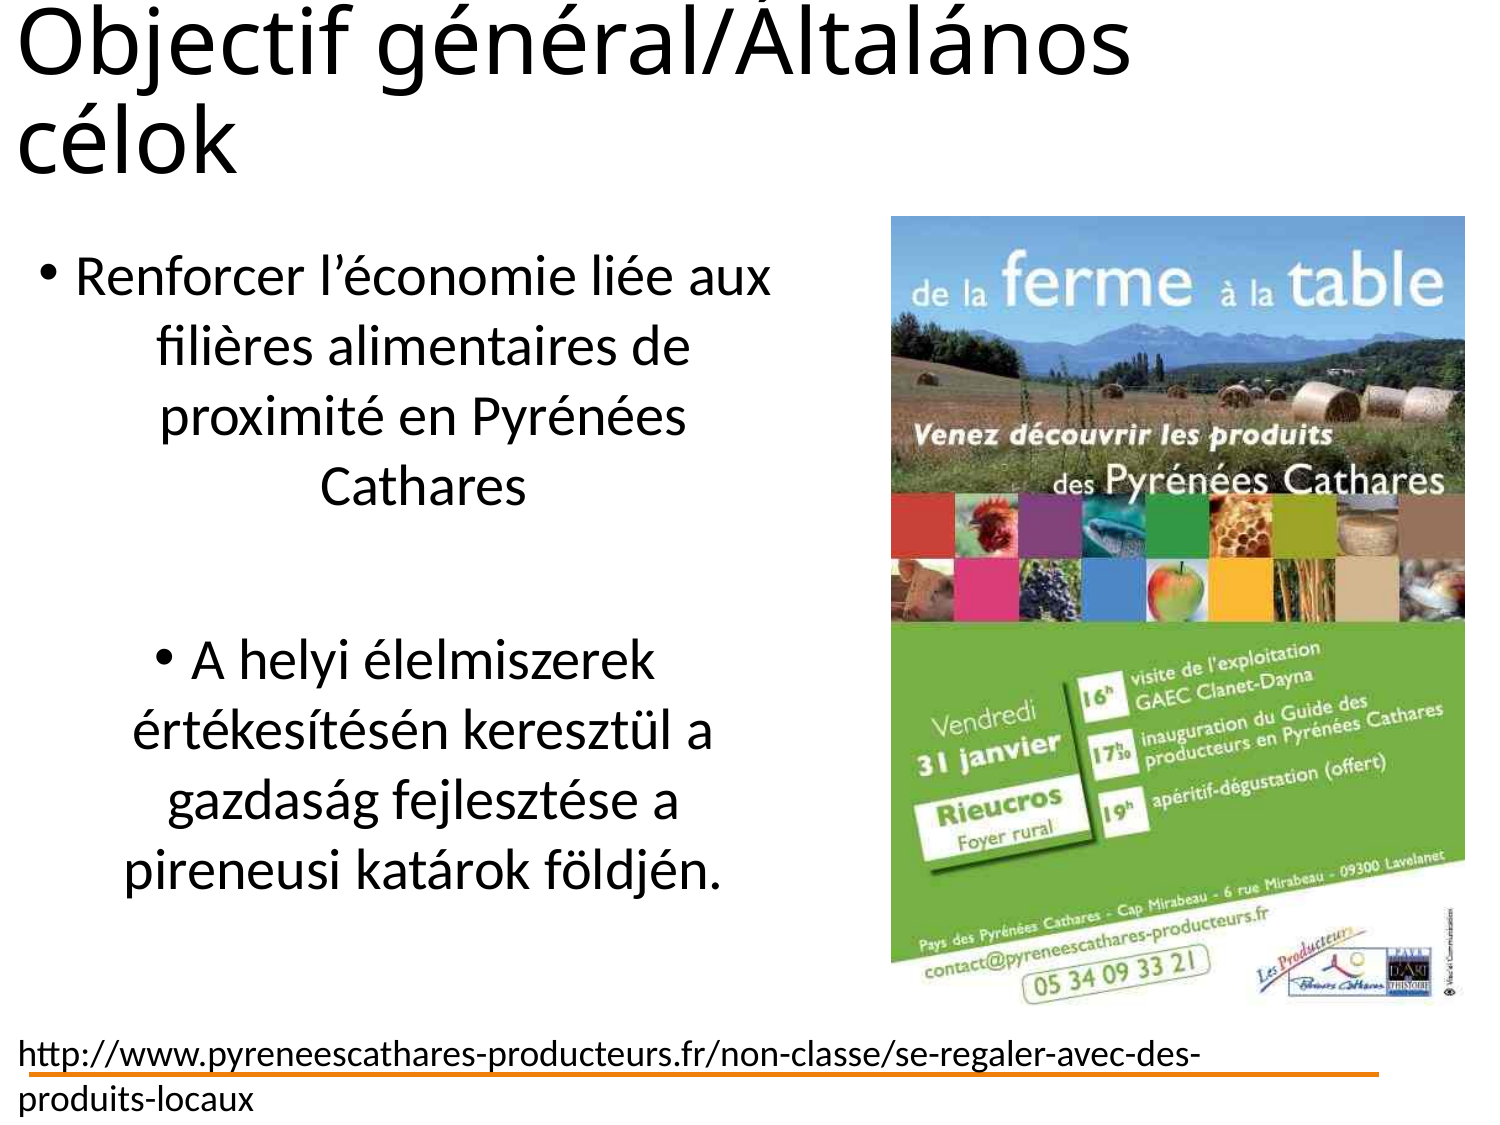

# Objectif général/Általános célok
Renforcer l’économie liée aux filières alimentaires de proximité en Pyrénées Cathares
A helyi élelmiszerek értékesítésén keresztül a gazdaság fejlesztése a pireneusi katárok földjén.
http://www.pyreneescathares-producteurs.fr/non-classe/se-regaler-avec-des-produits-locaux